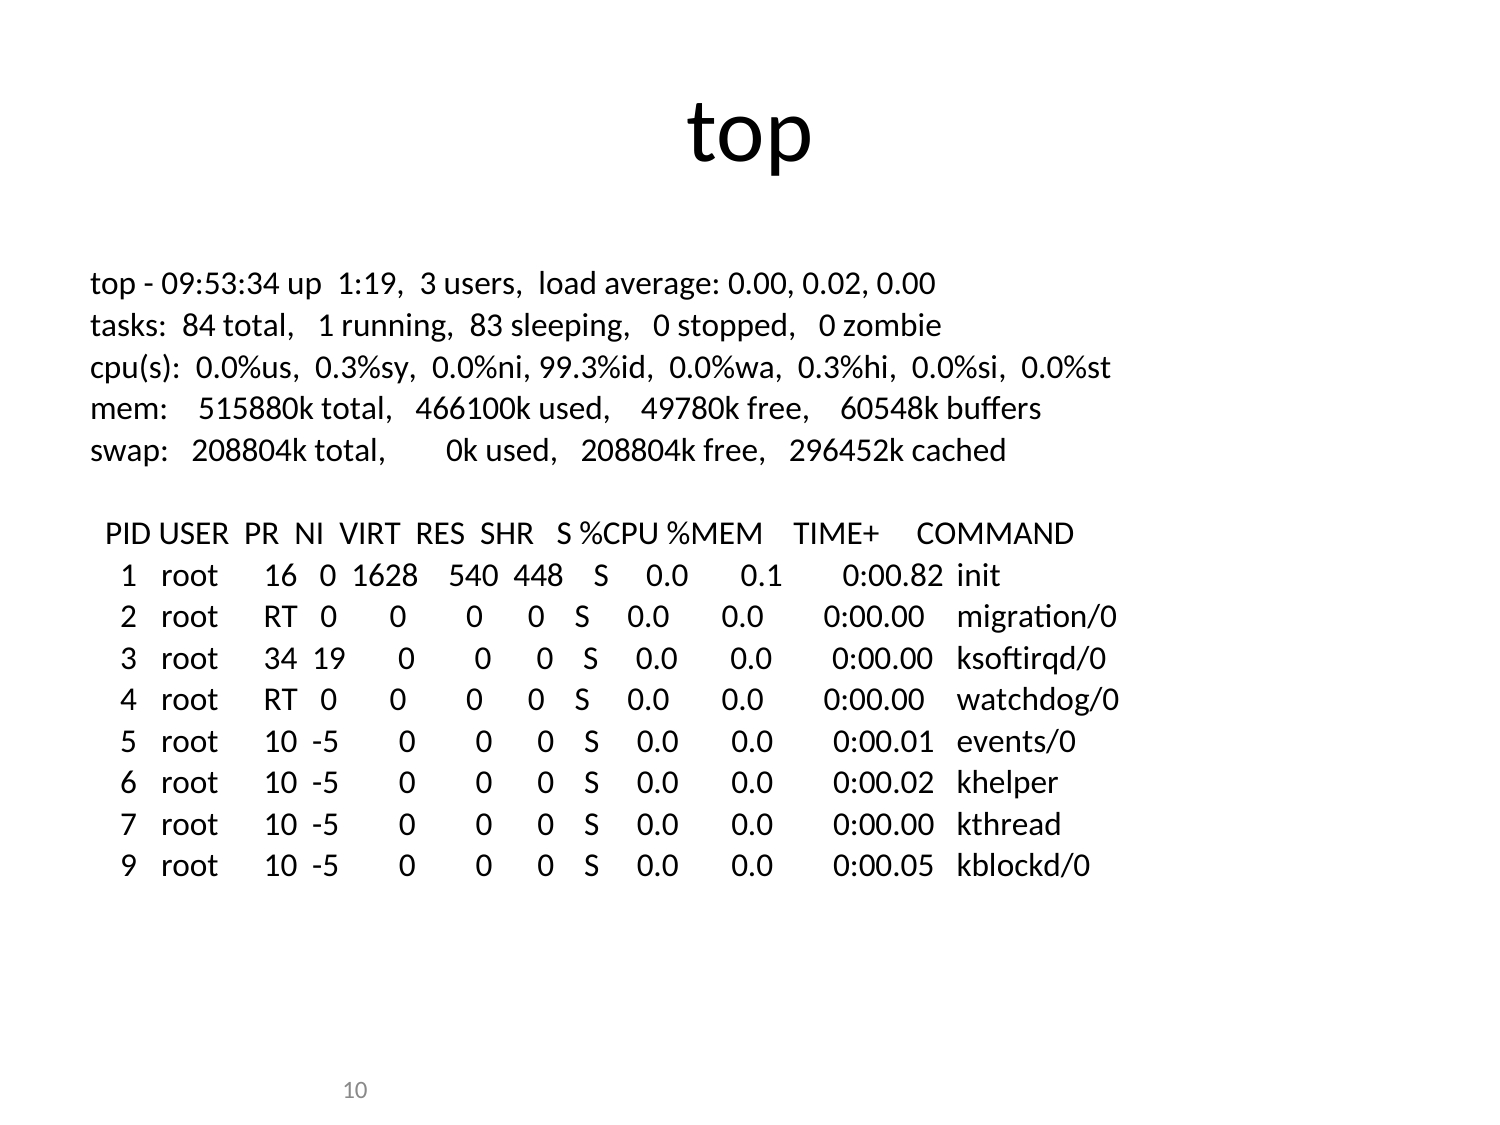

top
top - 09:53:34 up 1:19, 3 users, load average: 0.00, 0.02, 0.00
tasks: 84 total, 1 running, 83 sleeping, 0 stopped, 0 zombie
cpu(s): 0.0%us, 0.3%sy, 0.0%ni, 99.3%id, 0.0%wa, 0.3%hi, 0.0%si, 0.0%st
mem: 515880k total, 466100k used, 49780k free, 60548k buffers
swap: 208804k total, 0k used, 208804k free, 296452k cached
 PID USER PR NI VIRT RES SHR S %CPU %MEM TIME+ COMMAND
 1 	 root 16 0 1628 540 448 S 0.0 0.1 0:00.82 	init
 2 	 root RT 0 0 0 0 S 0.0 0.0 0:00.00 	migration/0
 3 	 root 34 19 0 0 0 S 0.0 0.0 0:00.00 	ksoftirqd/0
 4 	 root RT 0 0 0 0 S 0.0 0.0 0:00.00 	watchdog/0
 5 	 root 10 -5 0 0 0 S 0.0 0.0 0:00.01 	events/0
 6 	 root 10 -5 0 0 0 S 0.0 0.0 0:00.02 	khelper
 7 	 root 10 -5 0 0 0 S 0.0 0.0 0:00.00 	kthread
 9 	 root 10 -5 0 0 0 S 0.0 0.0 0:00.05 	kblockd/0